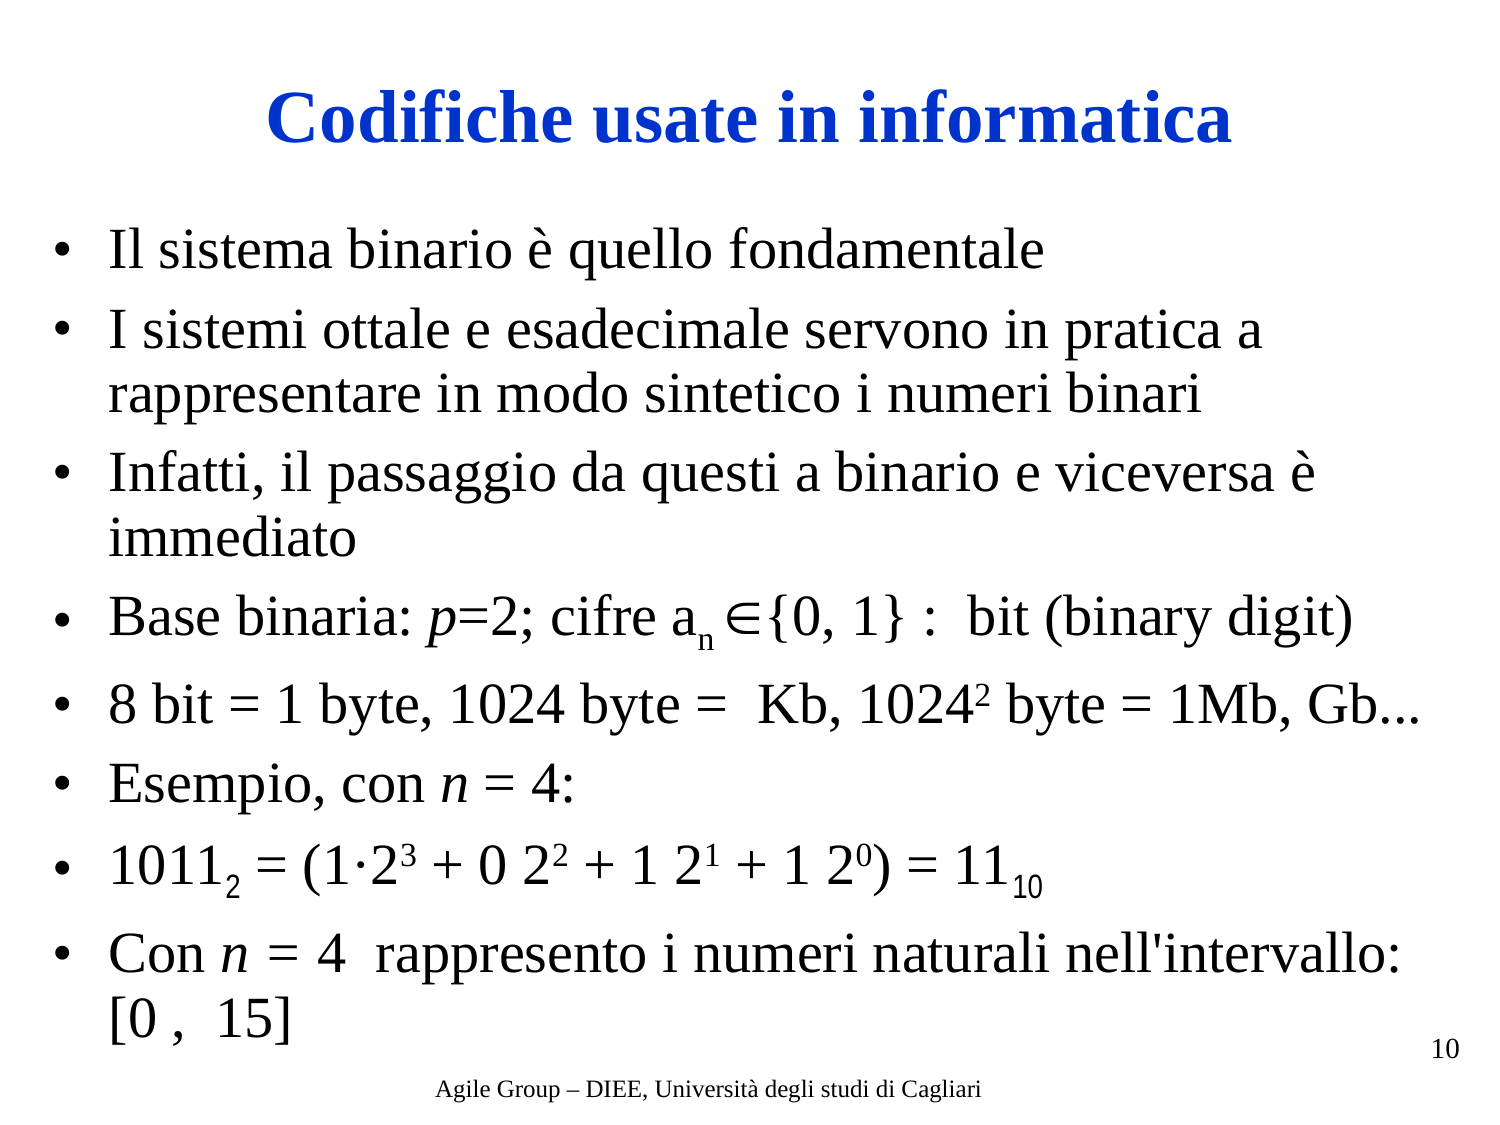

# Codifiche usate in informatica
Il sistema binario è quello fondamentale
I sistemi ottale e esadecimale servono in pratica a rappresentare in modo sintetico i numeri binari
Infatti, il passaggio da questi a binario e viceversa è immediato
Base binaria: p=2; cifre an {0, 1} : bit (binary digit)
8 bit = 1 byte, 1024 byte = Kb, 10242 byte = 1Mb, Gb...
Esempio, con n = 4:
10112 = (1·23 + 0 22 + 1 21 + 1 20) = 1110
Con n = 4 rappresento i numeri naturali nell'intervallo: [0 , 15]
10